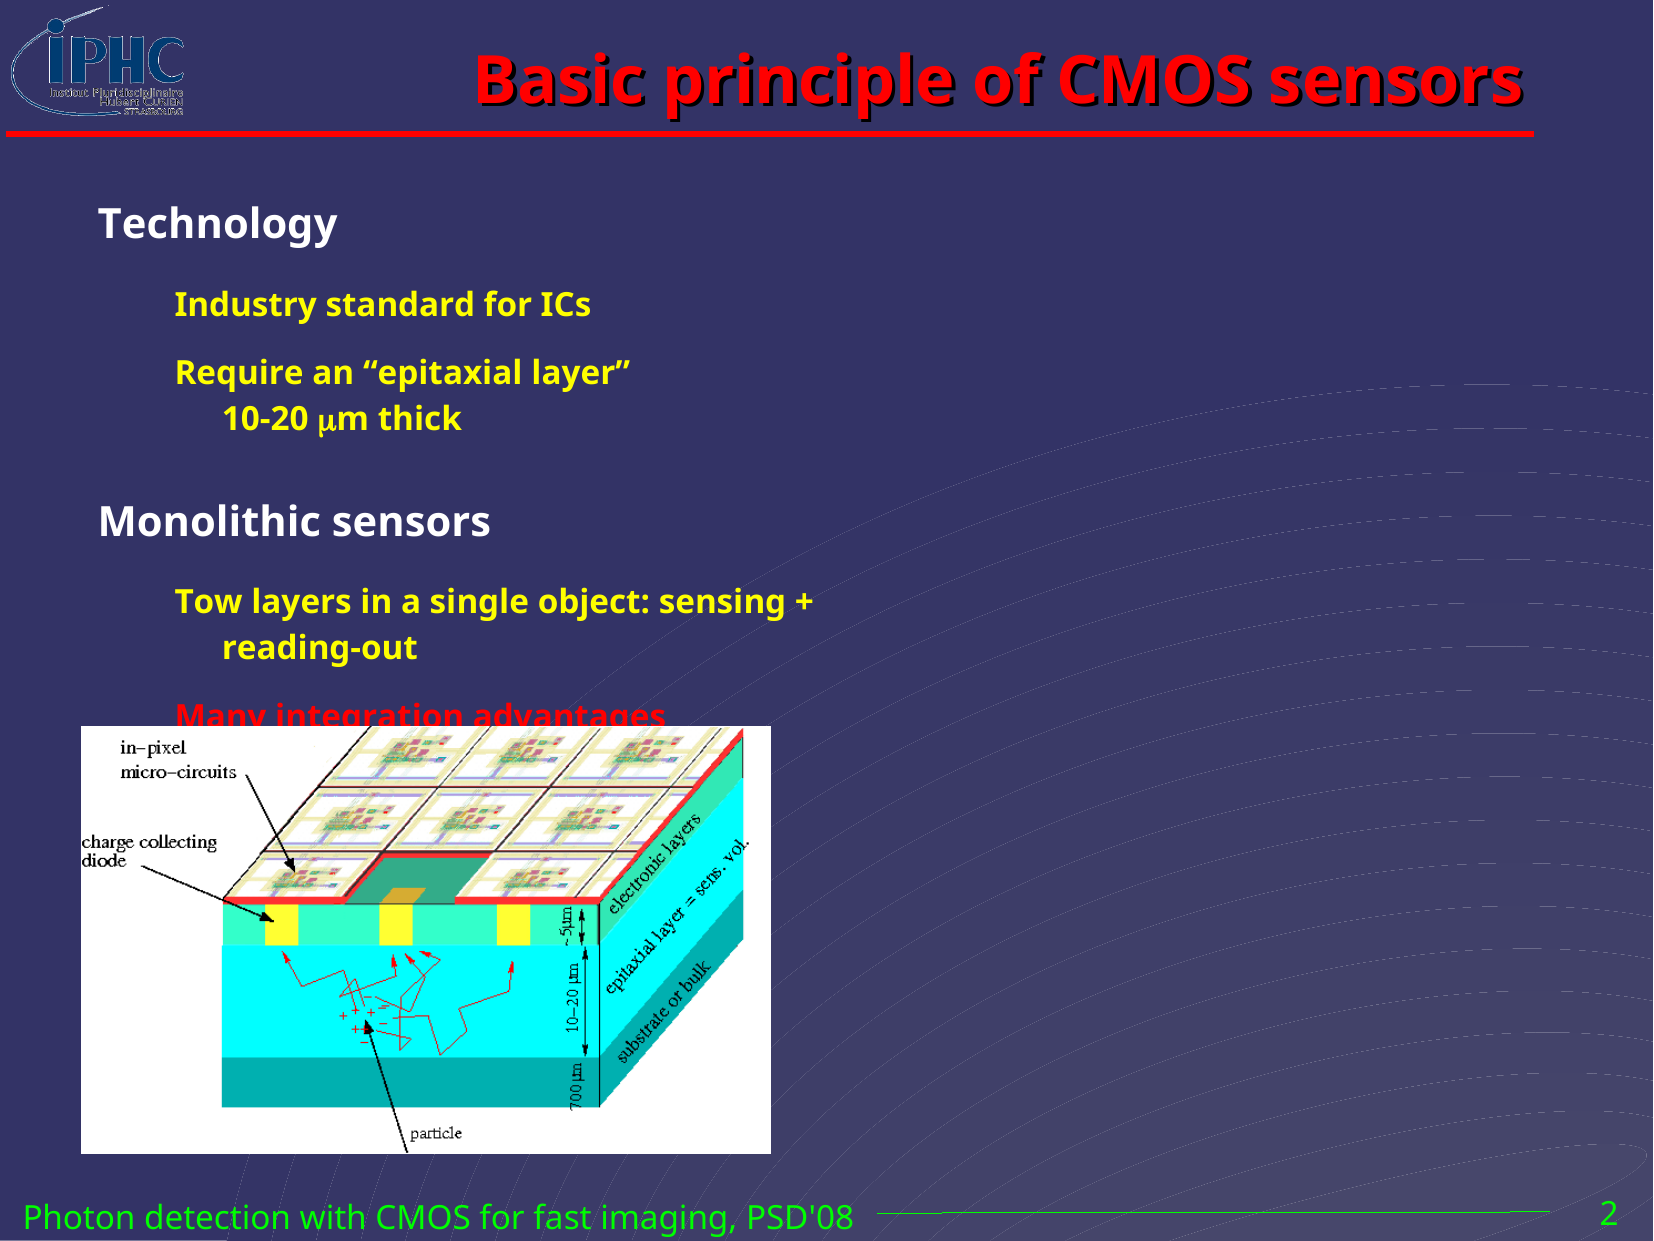

# Basic principle of CMOS sensors
Technology
Industry standard for ICs
Require an “epitaxial layer”
10-20 mm thick
Monolithic sensors
Tow layers in a single object: sensing + reading-out
Many integration advantages